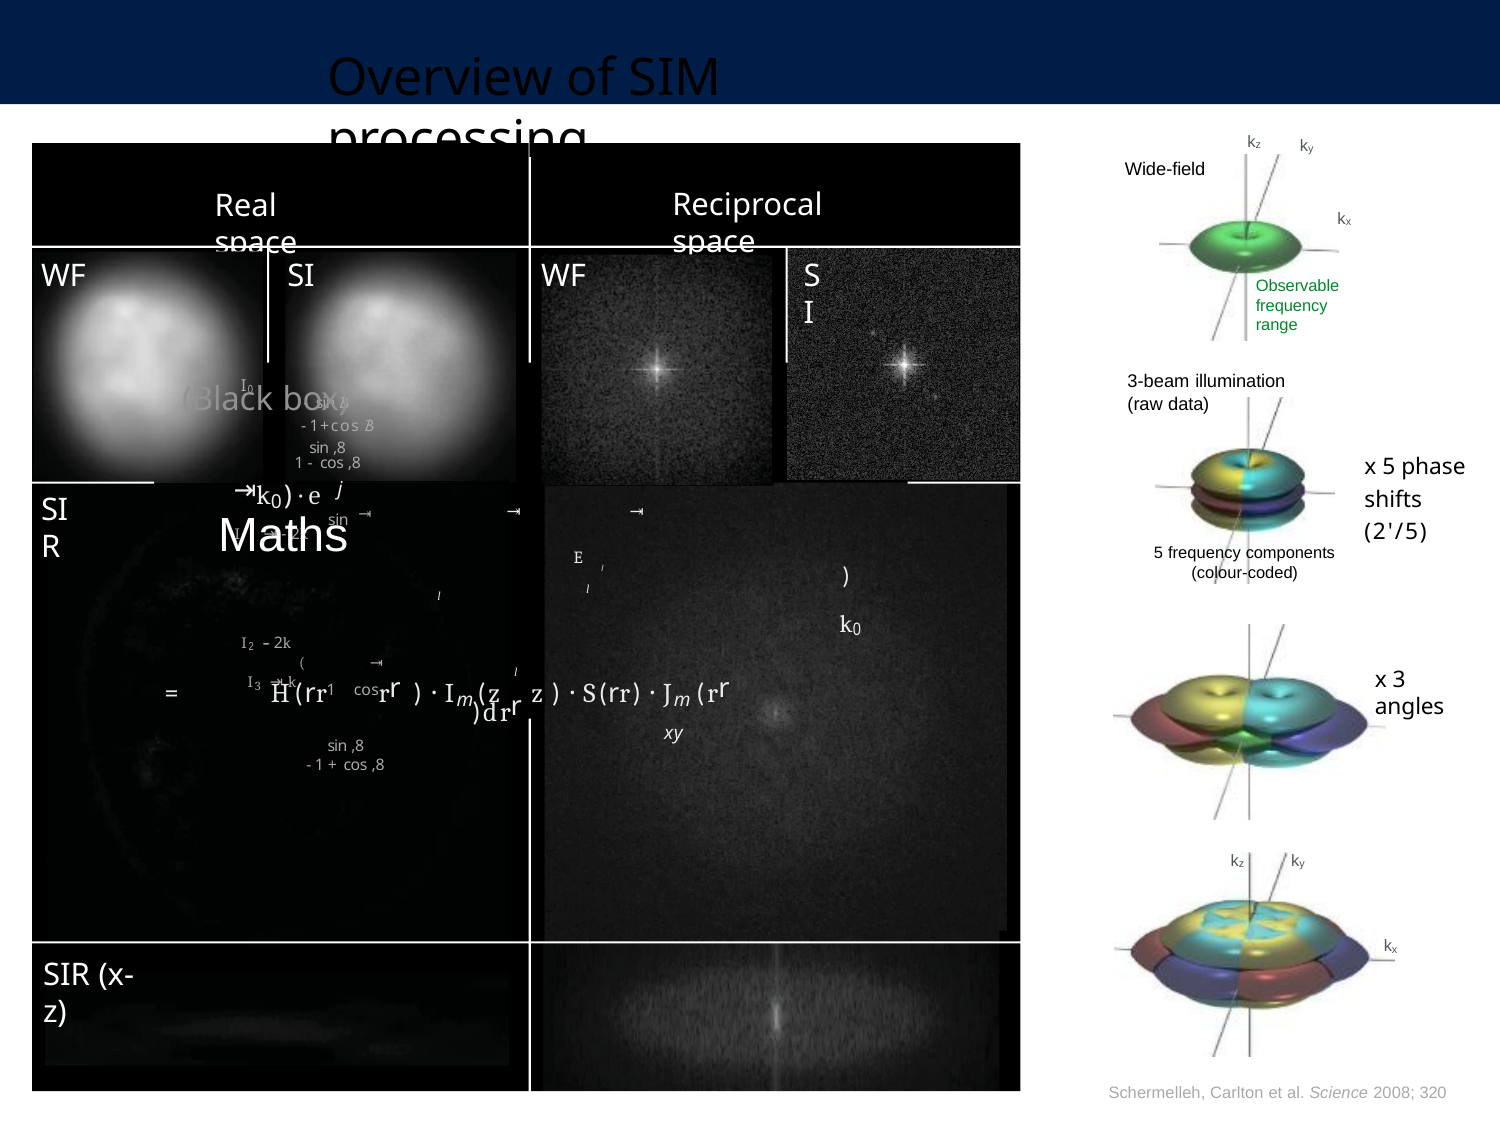

# Overview of SIM processing
kz
ky
Wide-field
Reciprocal space
Real space
kx
WF
WF
SI
SI
Observable frequency range
3-beam illumination (raw data)
(Black box)
Maths
I0
I1 ⇥ k	⇥	Iem( r) = Iex( r) · S( r)
- sin /3
-1+cos /3
I-1 ⇥ k(	⇥	1	1
sin ,8
1 - cos ,8
Iem(⇥k) = I0{ ⇥k + 2 (⇥k ⇥k0) · e+j + 2 (⇥k + ⇥k0) · e j
⇥
 sin	⇥		⇥
I( r) 2 | ⌥ E le jkl · r| =	E ⇥e jkl · r	jk · r
	⌥		⌥
I	⇥-2k
0
·
e
E
l
l	l	l	S( k),S( k + k0),S( k
)
l
l
k0
sin {JD(rr) =	[(H · Im) ⇥ (S · Jm)](rr)
	⇥
0	m= ⇤⇧⌥ E ⇥E q ej(kq kl ·) r⌅⌃
I2 --- 2k
 ⇥	 sin	l,q
l
I3 ⇥ k(	⇥
=	H(rr1 cosrr ) · Im(z z ) · S(rr) · Jm(rr	)drr
xy
m I-3 ⇥ k(	⇥
sin ,8
-1 + cos ,8
x 5 phase shifts (2'/5)
SIR
5 frequency components (colour-coded)
x 3 angles
kz
ky
kx
SIR (x-z)
Schermelleh, Carlton et al. Science 2008; 320